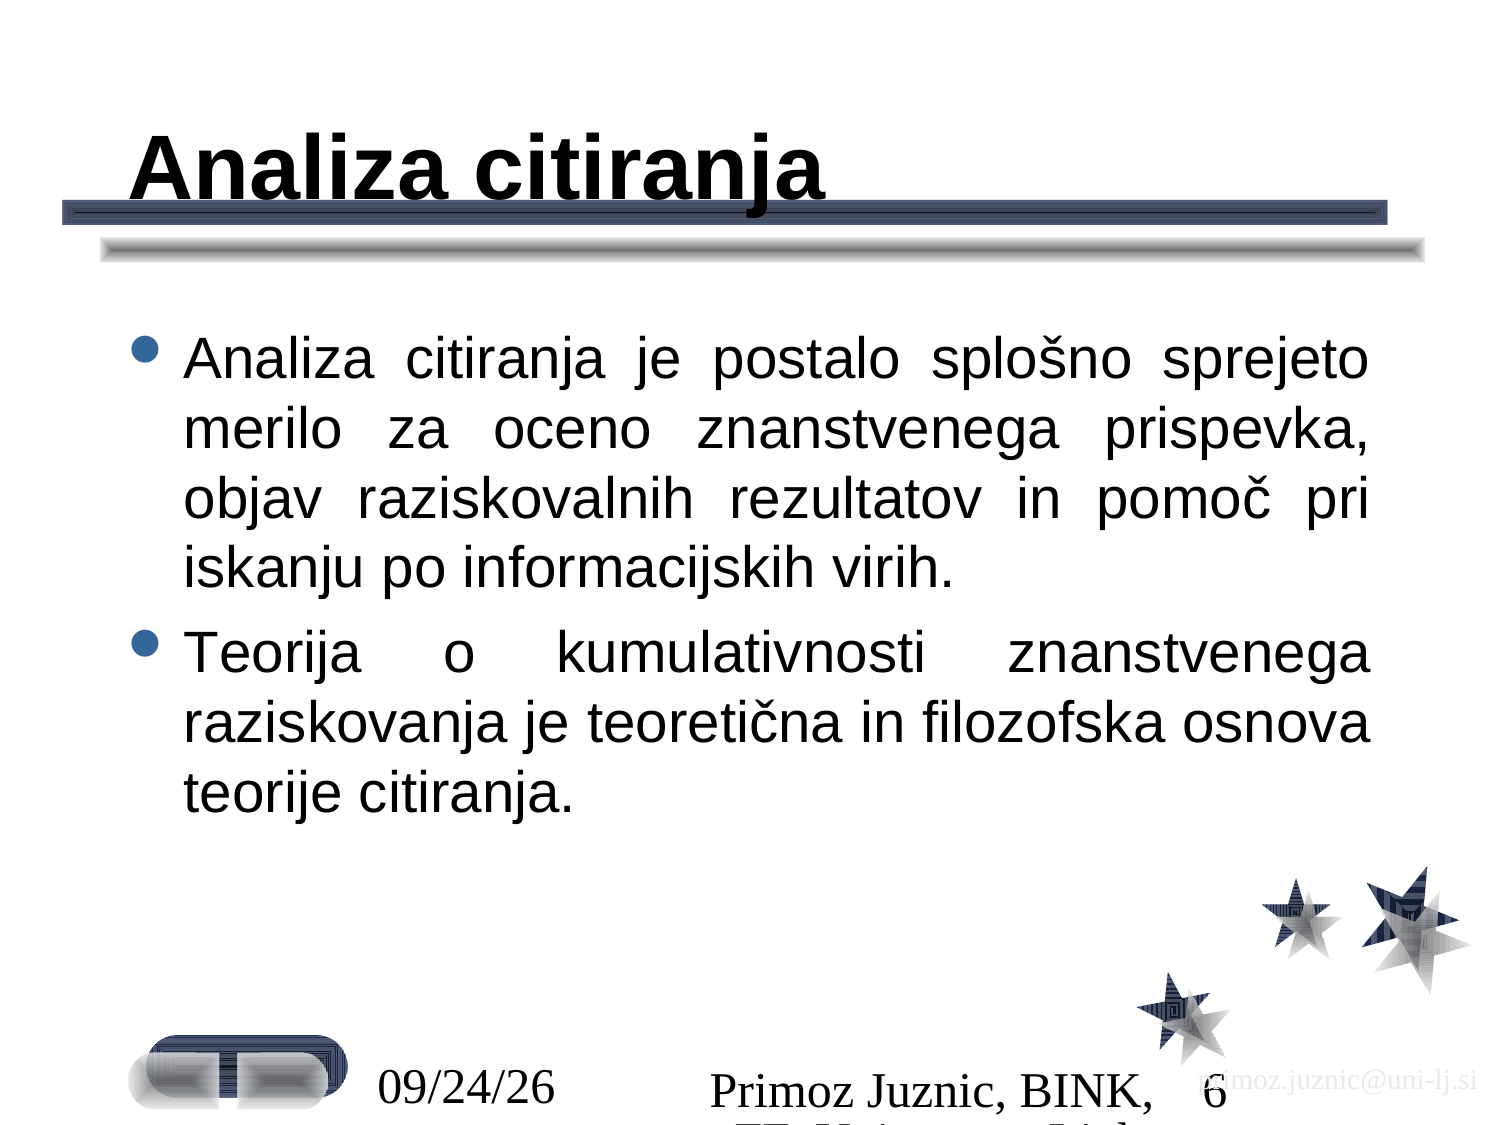

# Analiza citiranja
Analiza citiranja je postalo splošno sprejeto merilo za oceno znanstvenega prispevka, objav raziskovalnih rezultatov in pomoč pri iskanju po informacijskih virih.
Teorija o kumulativnosti znanstvenega raziskovanja je teoretična in filozofska osnova teorije citiranja.
Primoz Juznic, BINK, FF, Univerza v Ljubljani
6